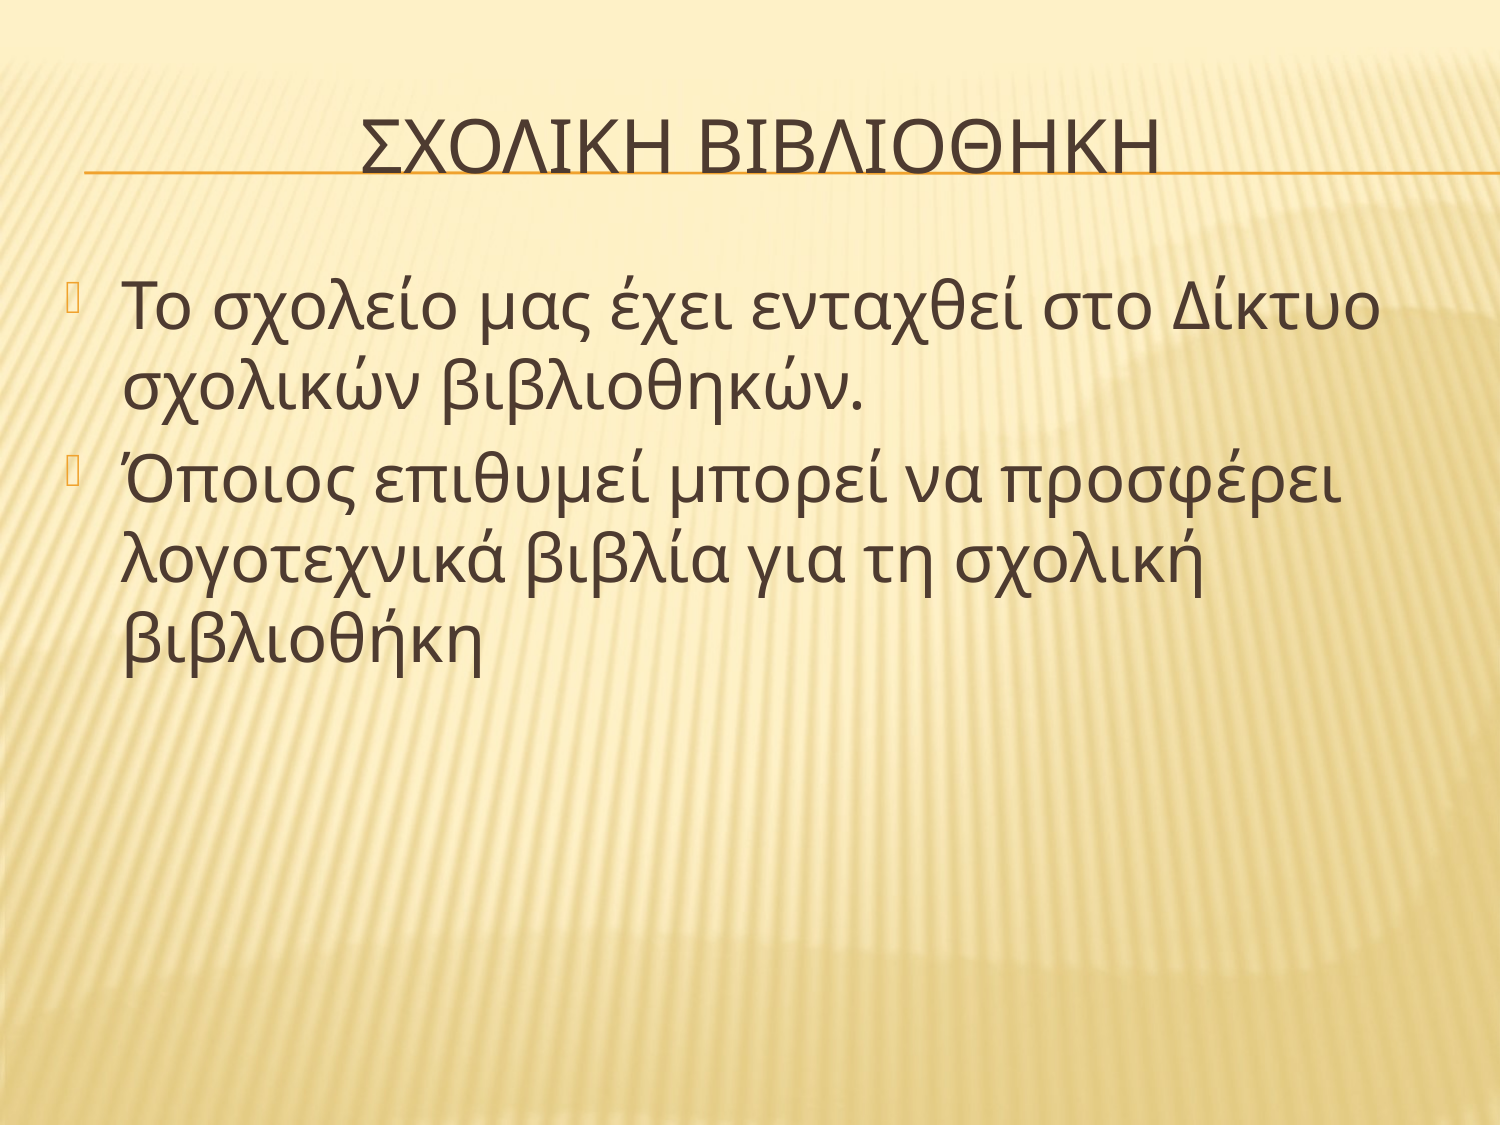

# Σχολικη βιβλιοθηκη
Το σχολείο μας έχει ενταχθεί στο Δίκτυο σχολικών βιβλιοθηκών.
Όποιος επιθυμεί μπορεί να προσφέρει λογοτεχνικά βιβλία για τη σχολική βιβλιοθήκη